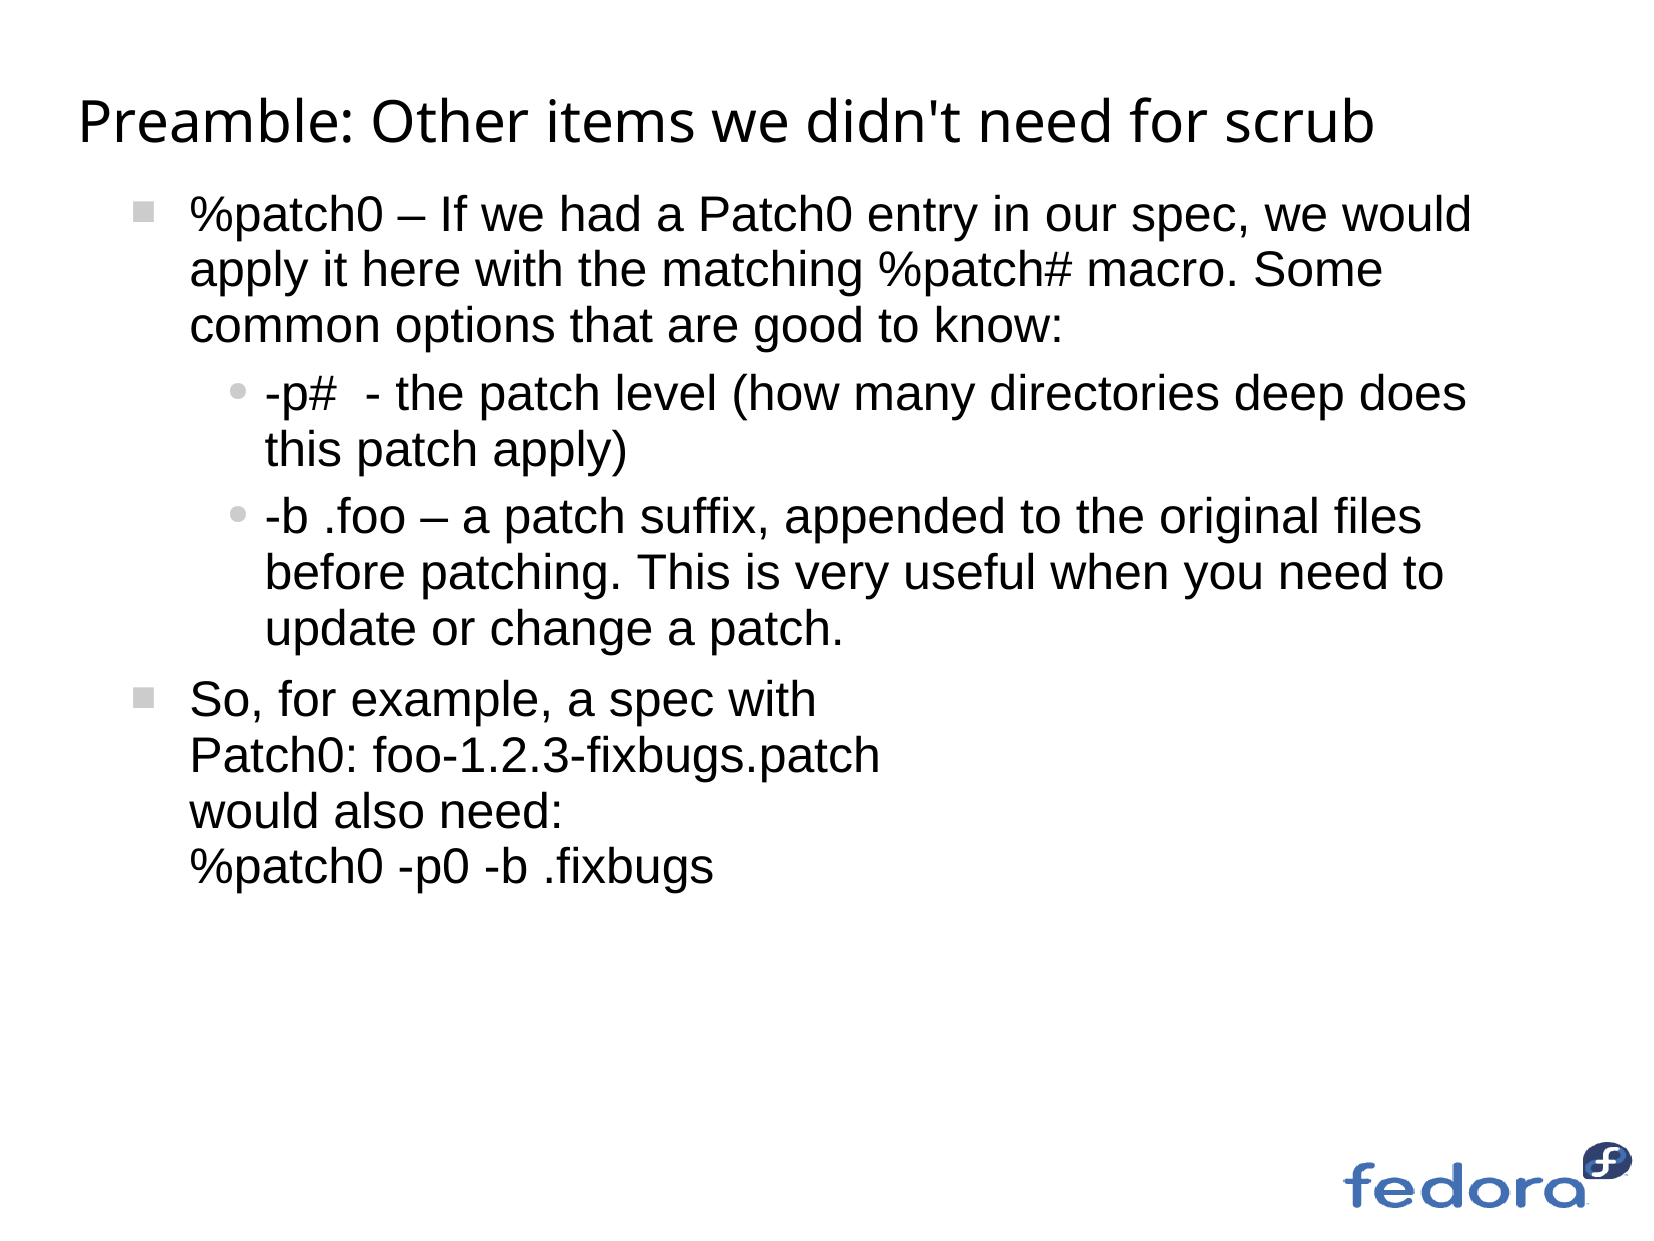

# Preamble: Other items we didn't need for scrub
%patch0 – If we had a Patch0 entry in our spec, we would apply it here with the matching %patch# macro. Some common options that are good to know:
-p# - the patch level (how many directories deep does this patch apply)
-b .foo – a patch suffix, appended to the original files before patching. This is very useful when you need to update or change a patch.
So, for example, a spec with
Patch0: foo-1.2.3-fixbugs.patch
would also need:
%patch0 -p0 -b .fixbugs